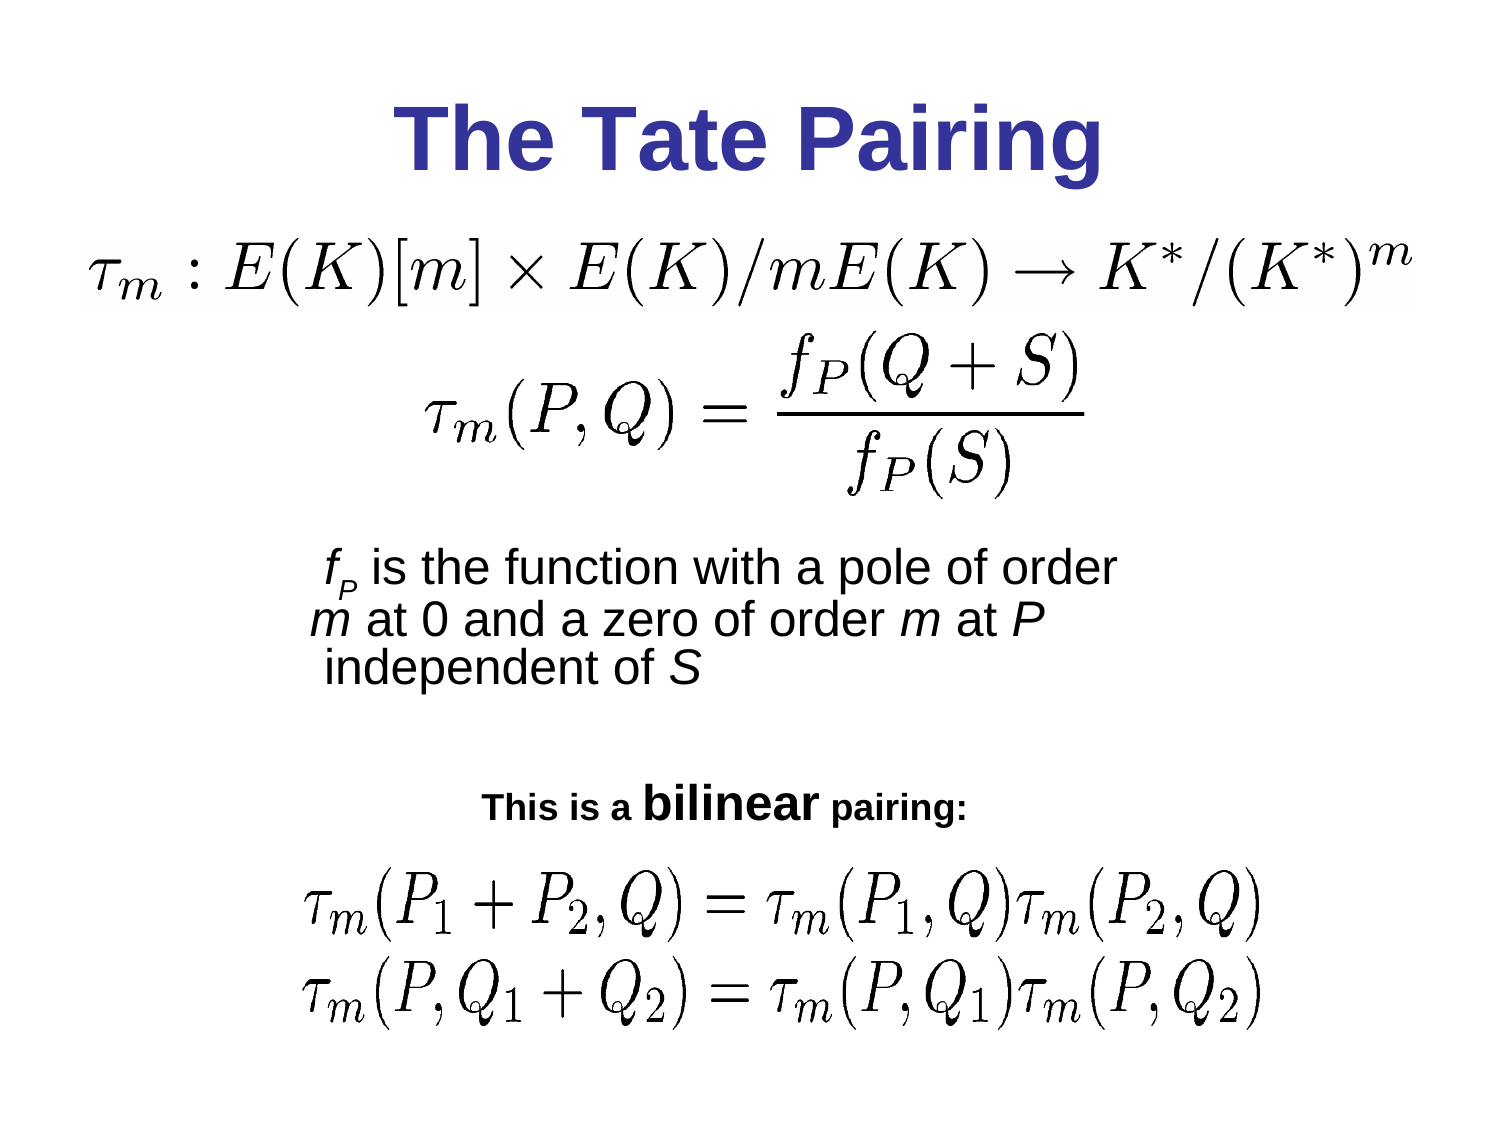

# The Tate Pairing
 fP is the function with a pole of order
m at 0 and a zero of order m at P
 independent of S
This is a bilinear pairing: